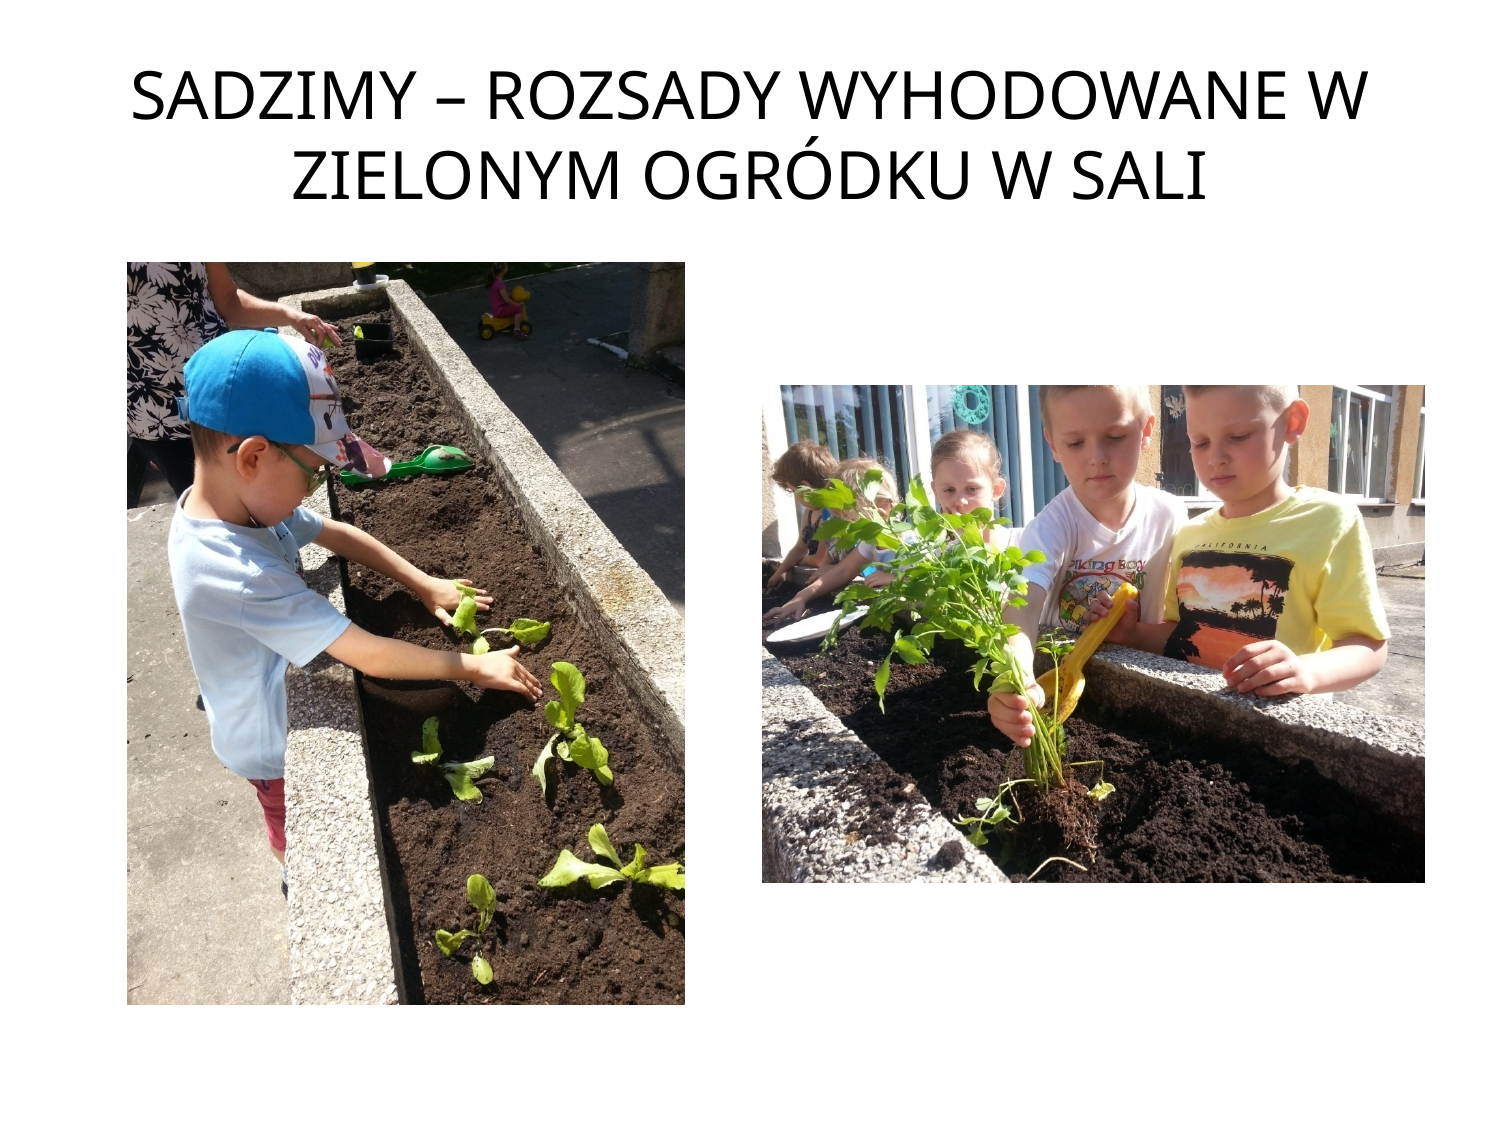

# SADZIMY – ROZSADY WYHODOWANE W ZIELONYM OGRÓDKU W SALI